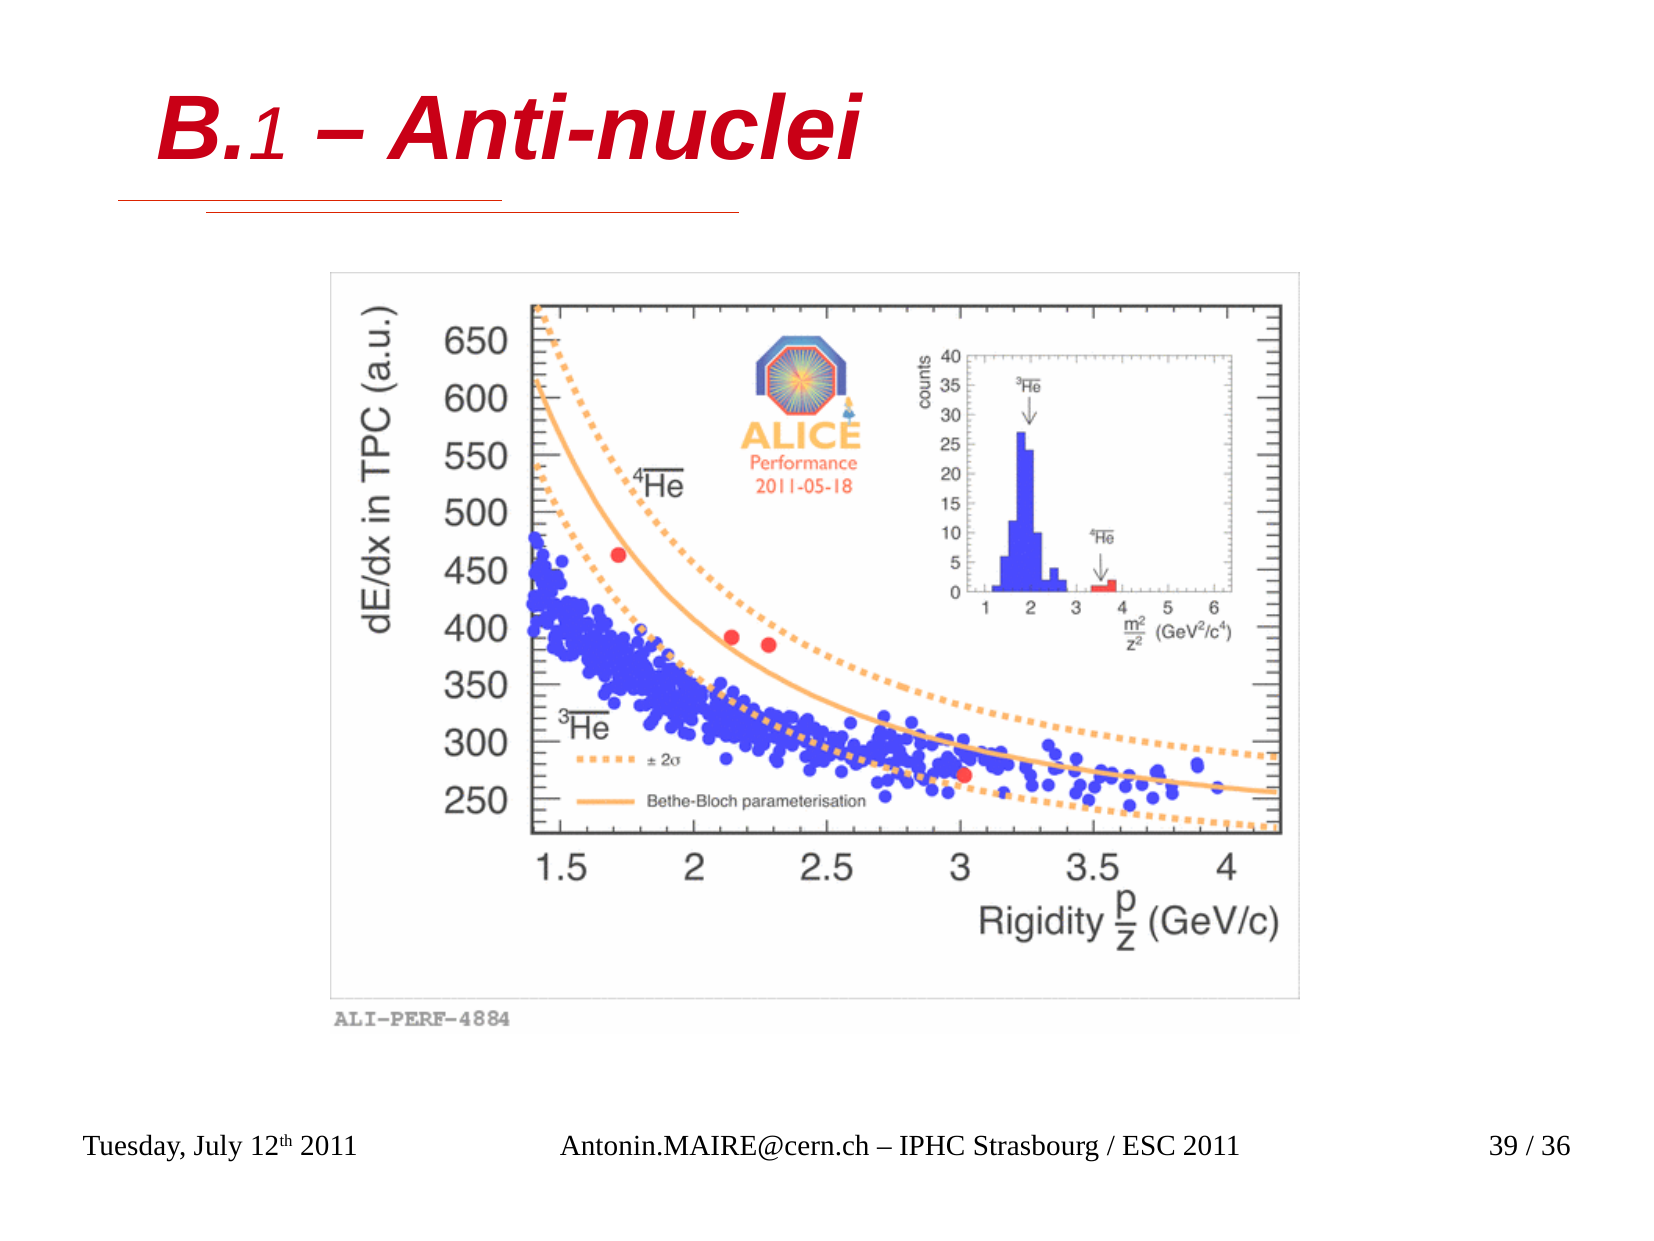

# B.1 – Anti-nuclei
Mon, March 31st, 2008
Antonin Maire - IPHC Strasbourg / AliceWeek Apr. 08
39